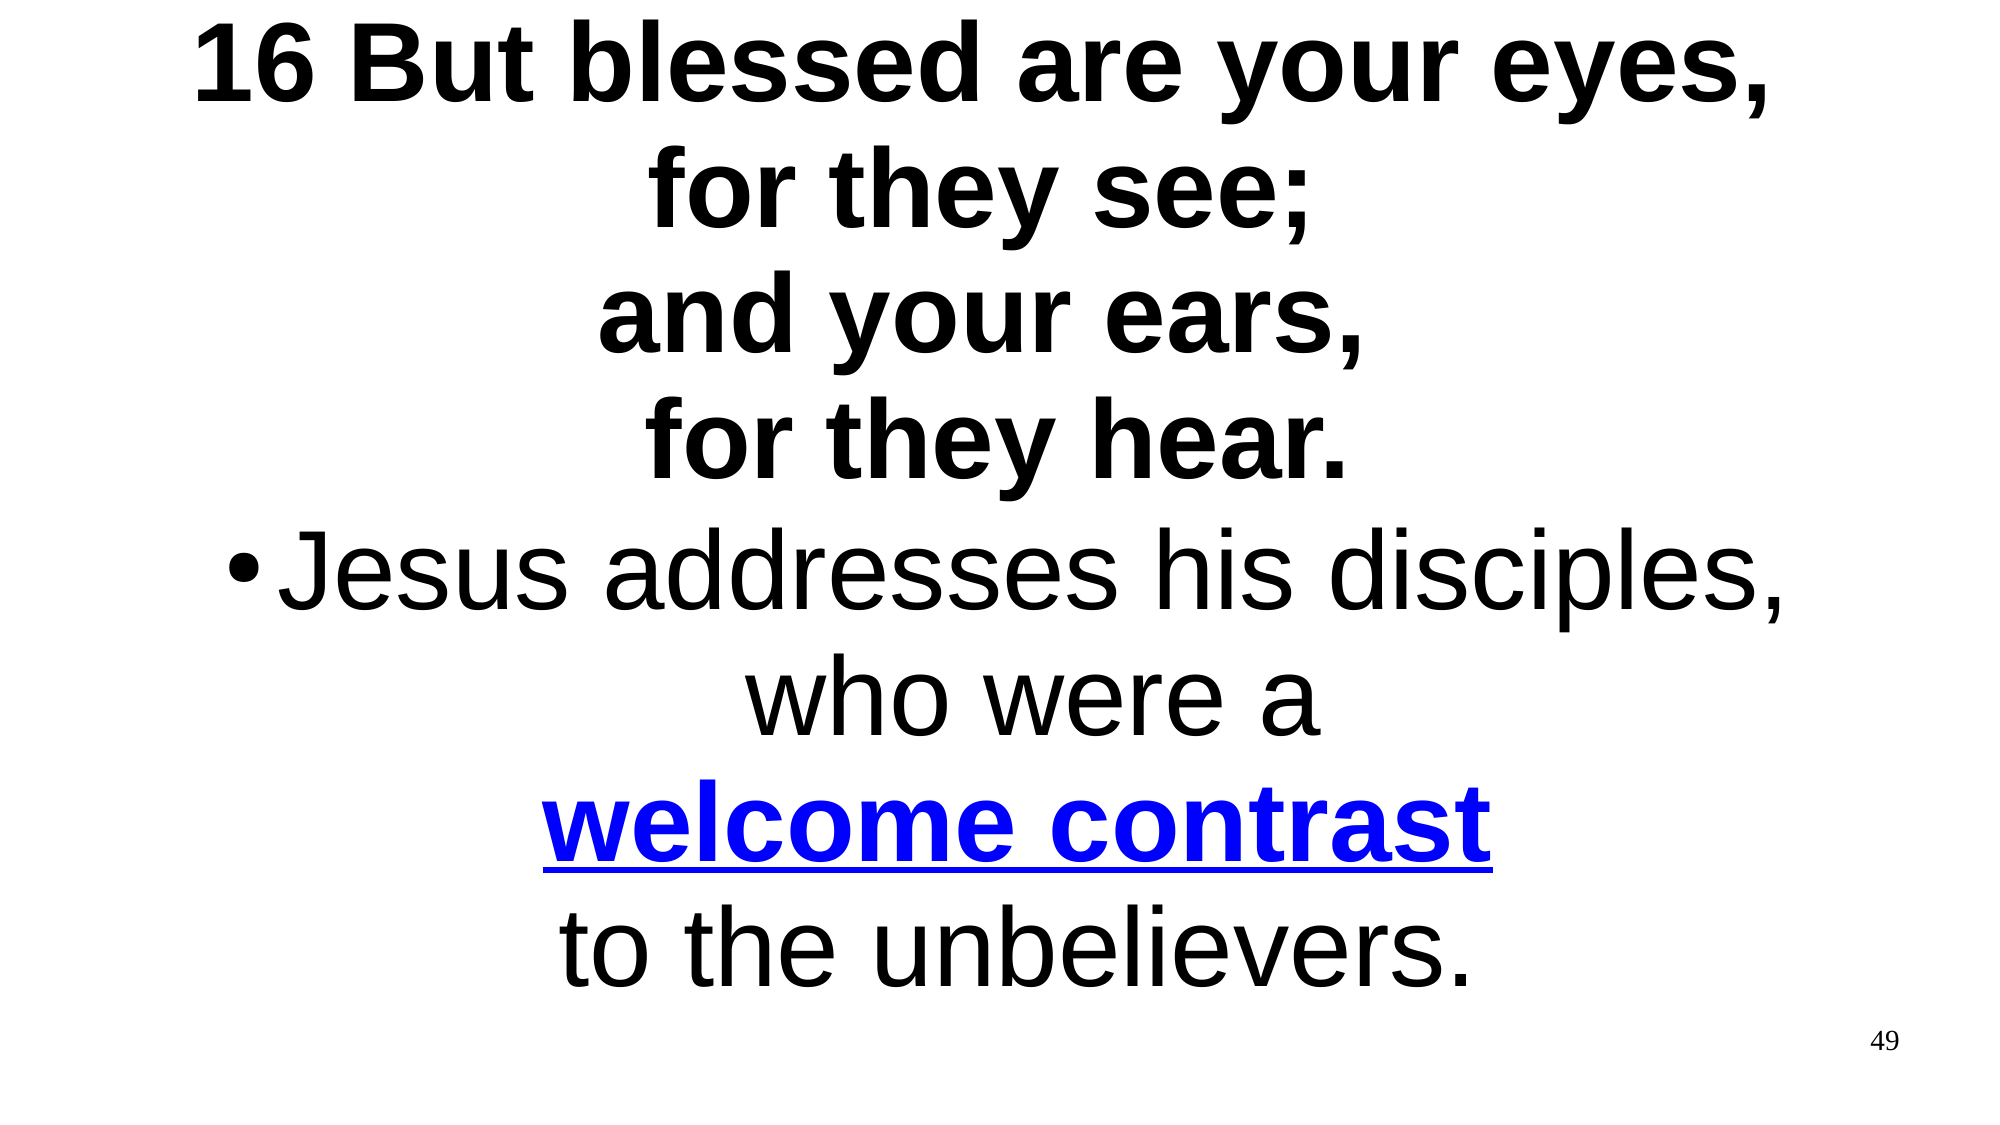

# 16 But blessed are your eyes, for they see; and your ears, for they hear.
Jesus addresses his disciples,
 who were a
welcome contrast
to the unbelievers.
49